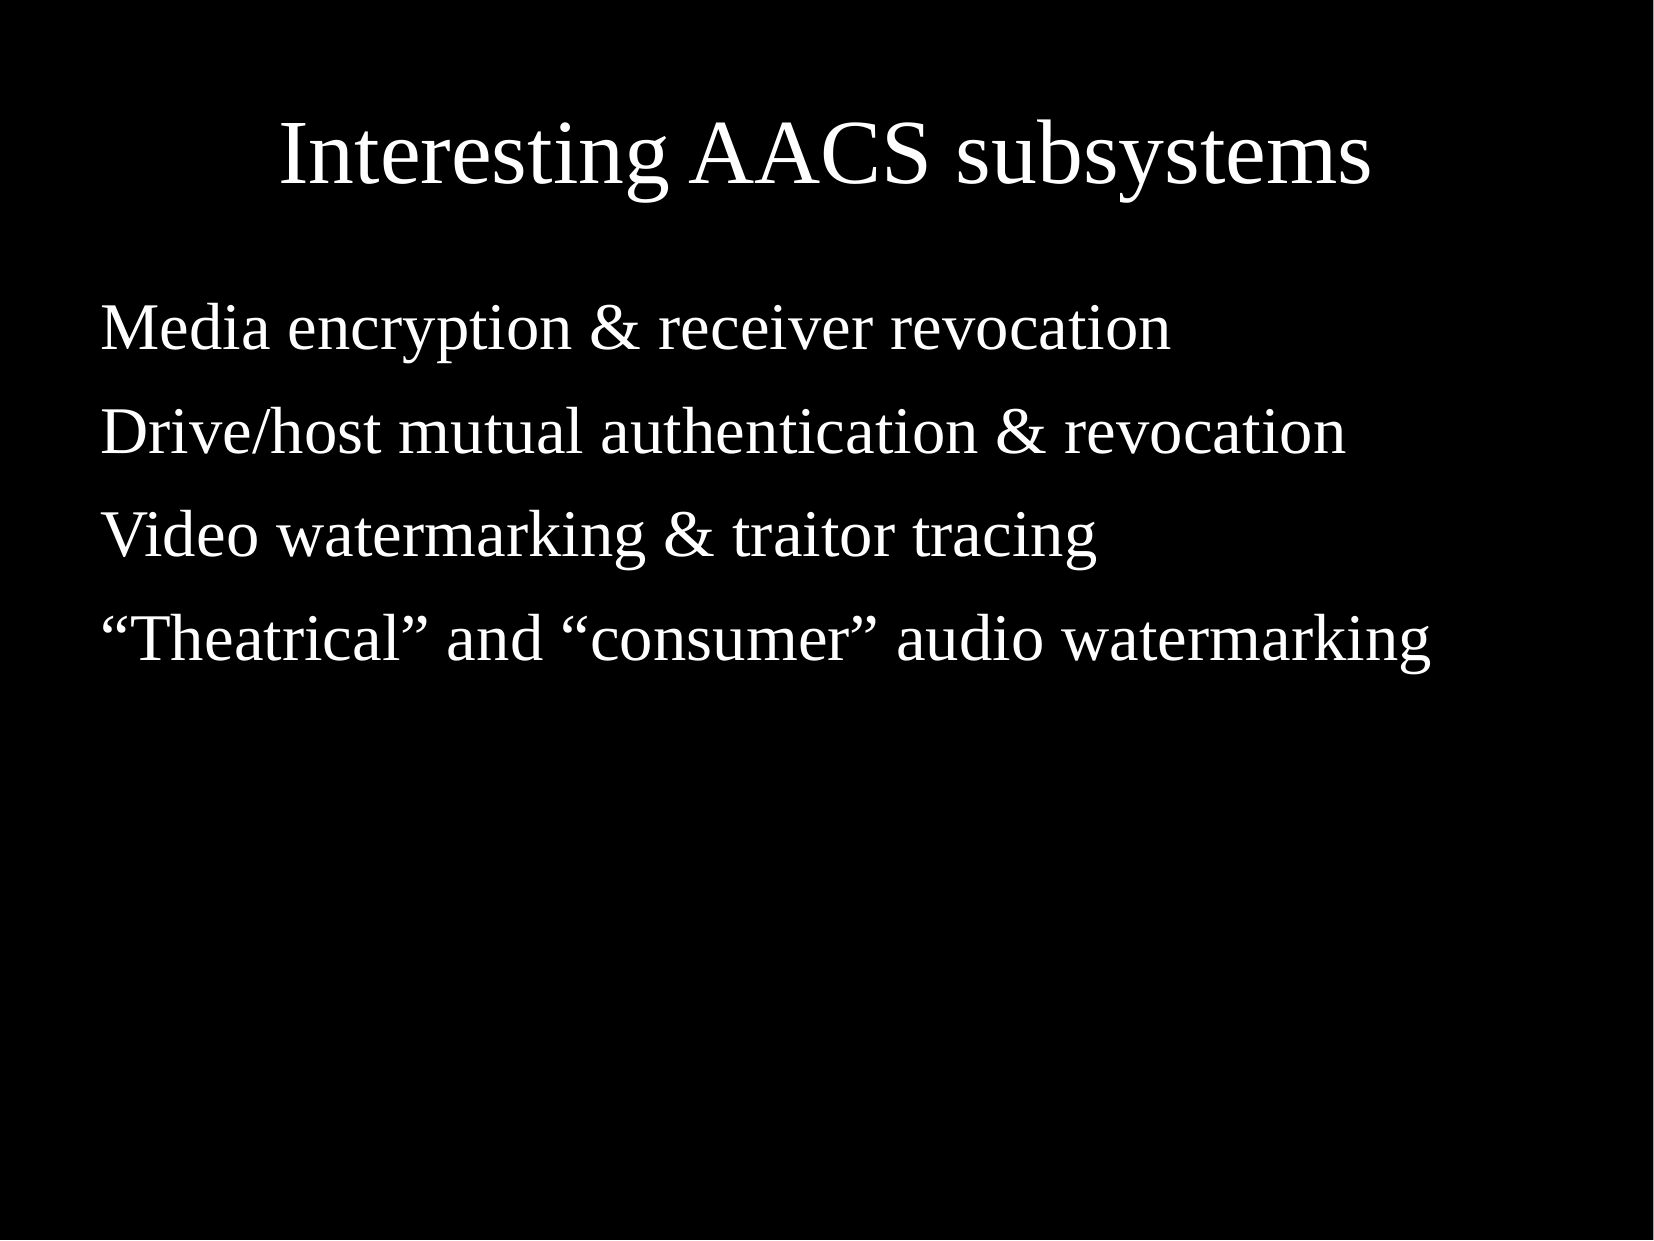

# Interesting AACS subsystems
Media encryption & receiver revocation
Drive/host mutual authentication & revocation
Video watermarking & traitor tracing
“Theatrical” and “consumer” audio watermarking